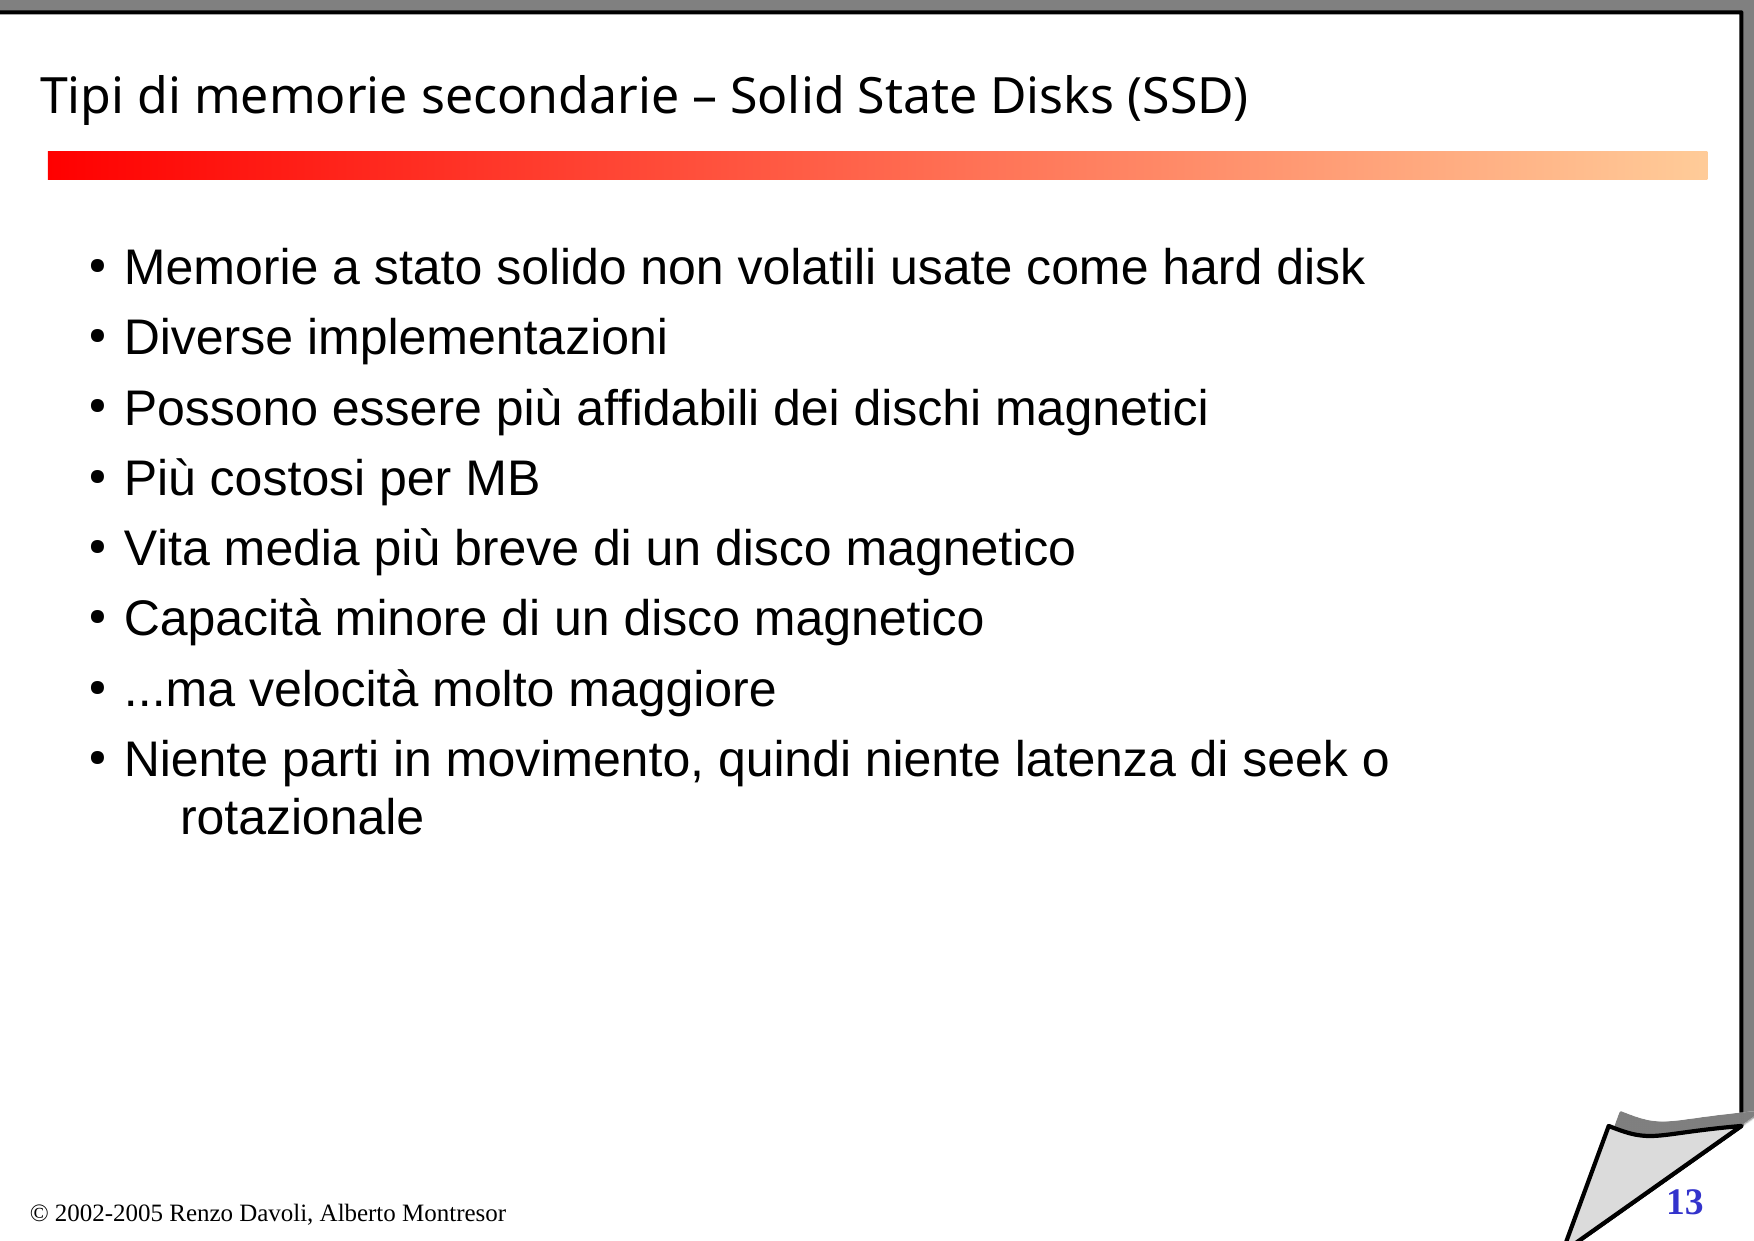

# Tipi di memorie secondarie – Solid State Disks (SSD)
Memorie a stato solido non volatili usate come hard disk
Diverse implementazioni
Possono essere più affidabili dei dischi magnetici
Più costosi per MB
Vita media più breve di un disco magnetico
Capacità minore di un disco magnetico
...ma velocità molto maggiore
Niente parti in movimento, quindi niente latenza di seek o rotazionale